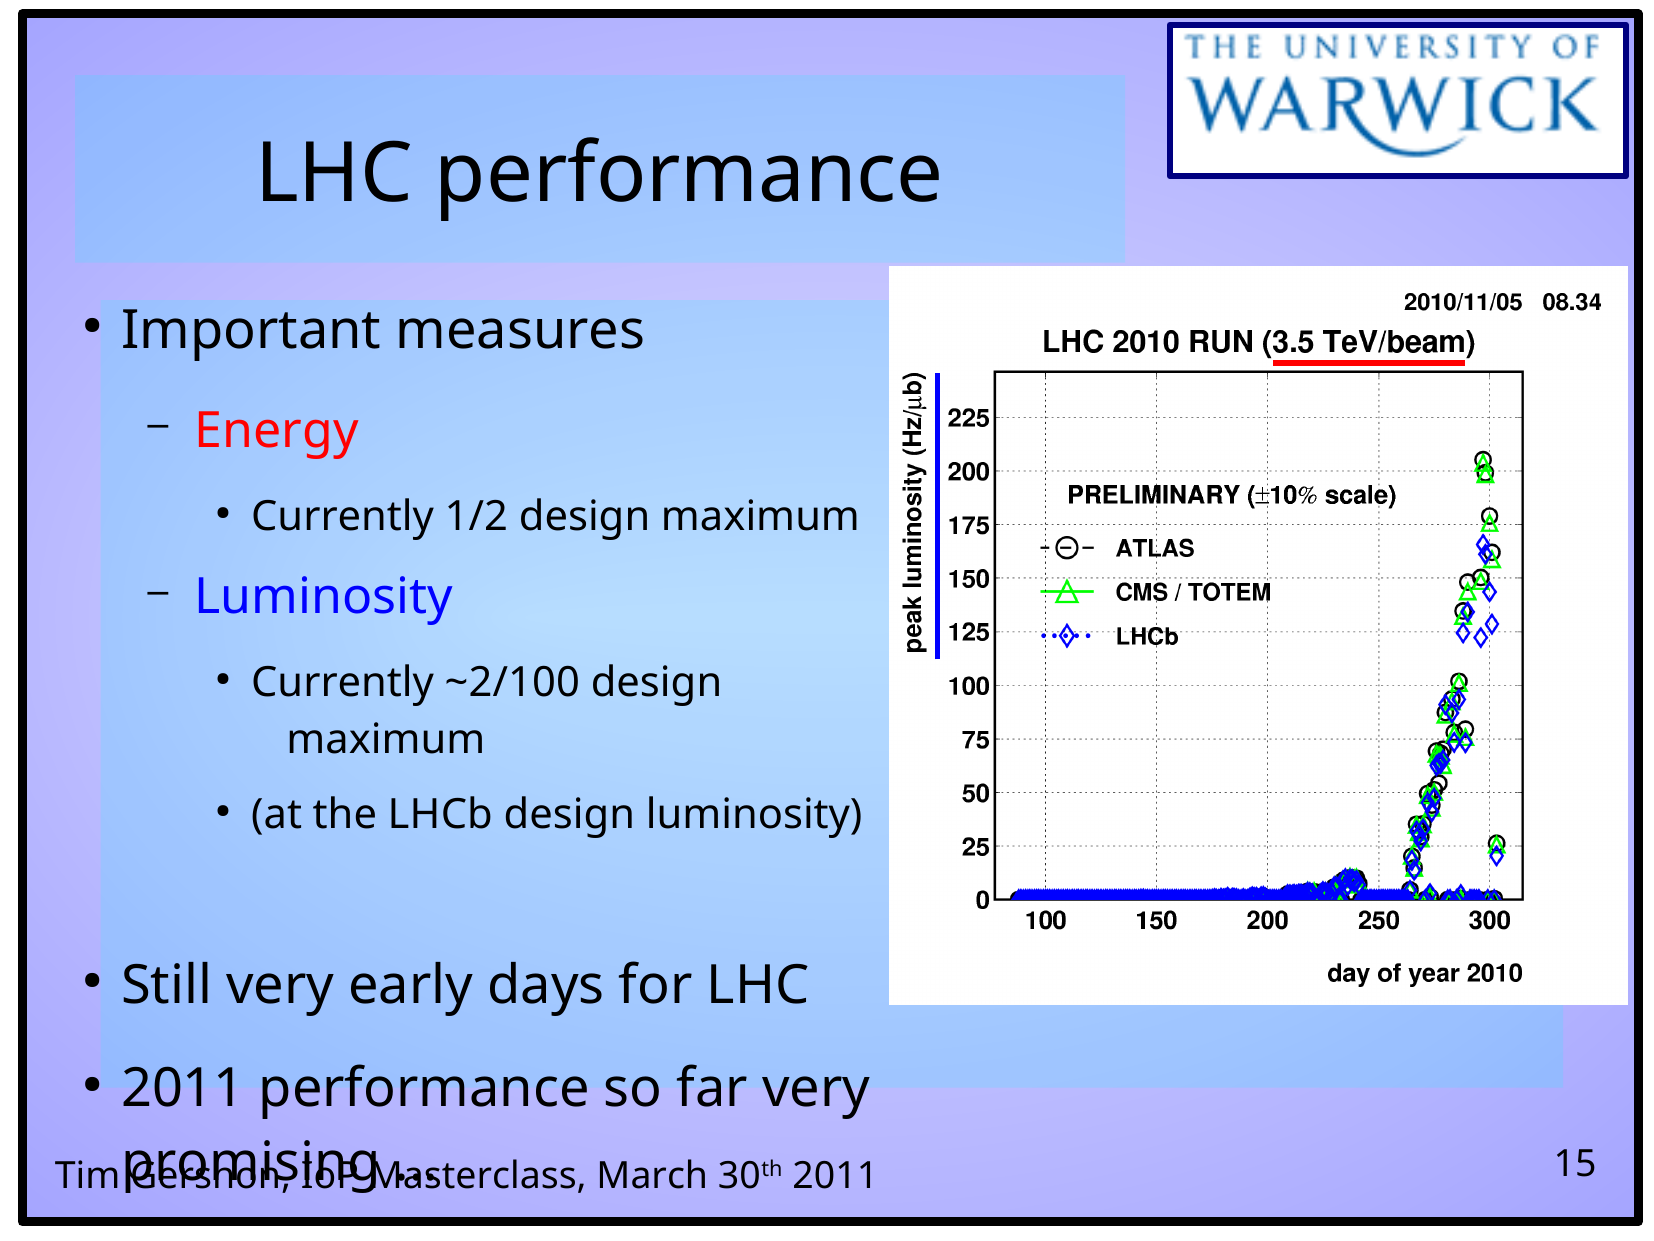

LHC performance
# Important measures
Energy
Currently 1/2 design maximum
Luminosity
Currently ~2/100 design maximum
(at the LHCb design luminosity)
Still very early days for LHC
2011 performance so far very promising ...
Tim Gershon, IoP Masterclass, March 30th 2011